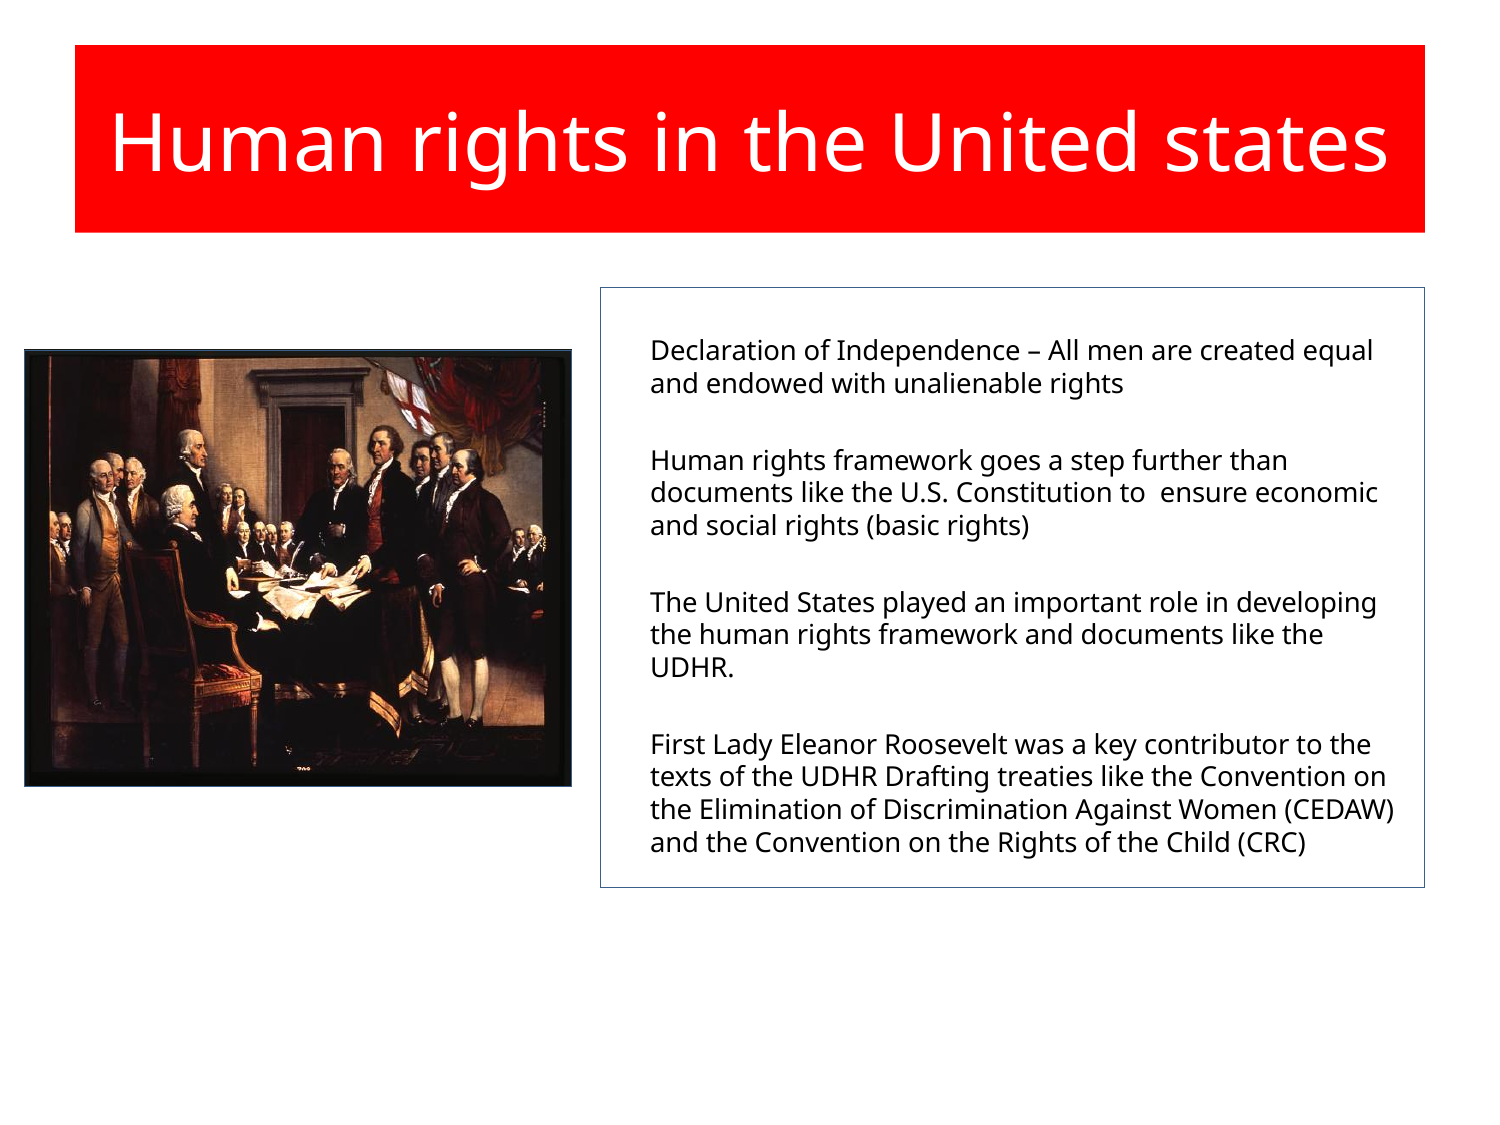

# Human rights in the United states
Declaration of Independence – All men are created equal and endowed with unalienable rights
Human rights framework goes a step further than documents like the U.S. Constitution to ensure economic and social rights (basic rights)
The United States played an important role in developing the human rights framework and documents like the UDHR.
First Lady Eleanor Roosevelt was a key contributor to the texts of the UDHR Drafting treaties like the Convention on the Elimination of Discrimination Against Women (CEDAW) and the Convention on the Rights of the Child (CRC)